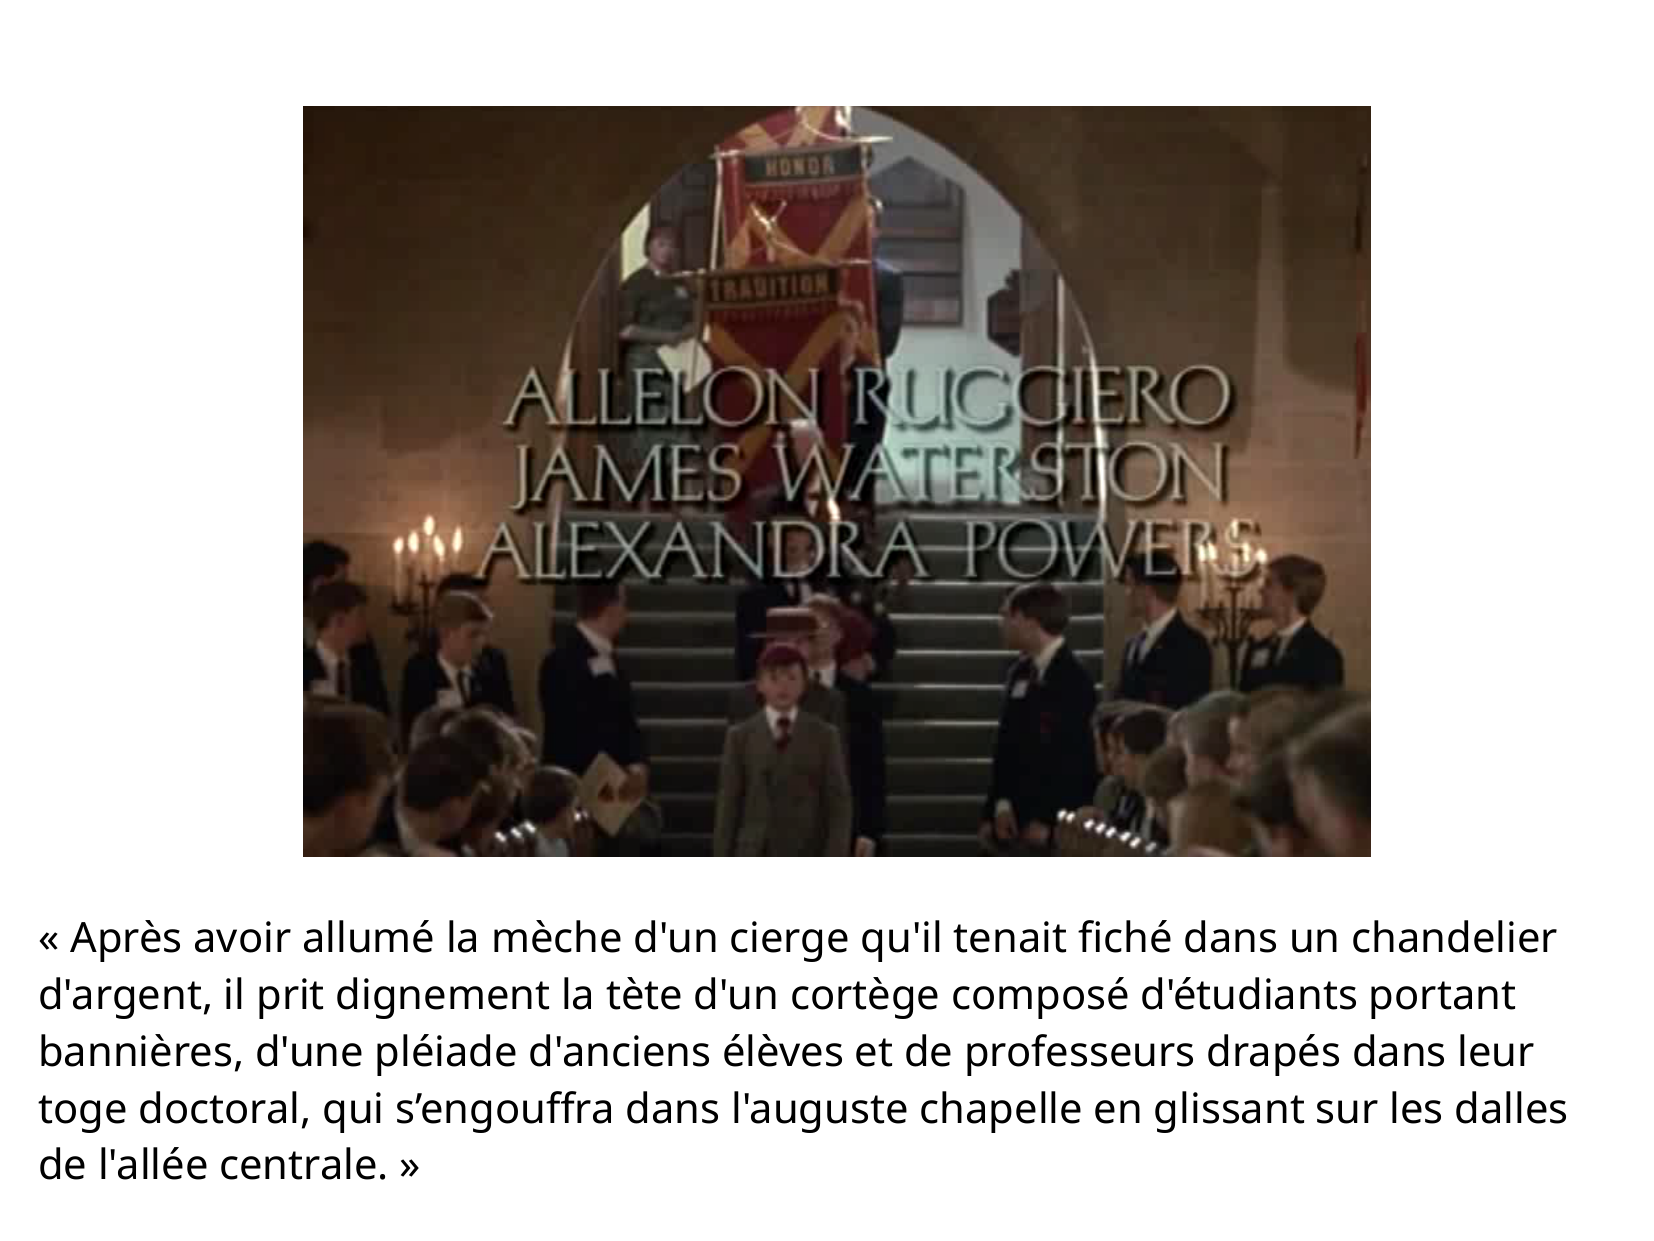

« Après avoir allumé la mèche d'un cierge qu'il tenait fiché dans un chandelier d'argent, il prit dignement la tète d'un cortège composé d'étudiants portant bannières, d'une pléiade d'anciens élèves et de professeurs drapés dans leur toge doctoral, qui s’engouffra dans l'auguste chapelle en glissant sur les dalles de l'allée centrale. »